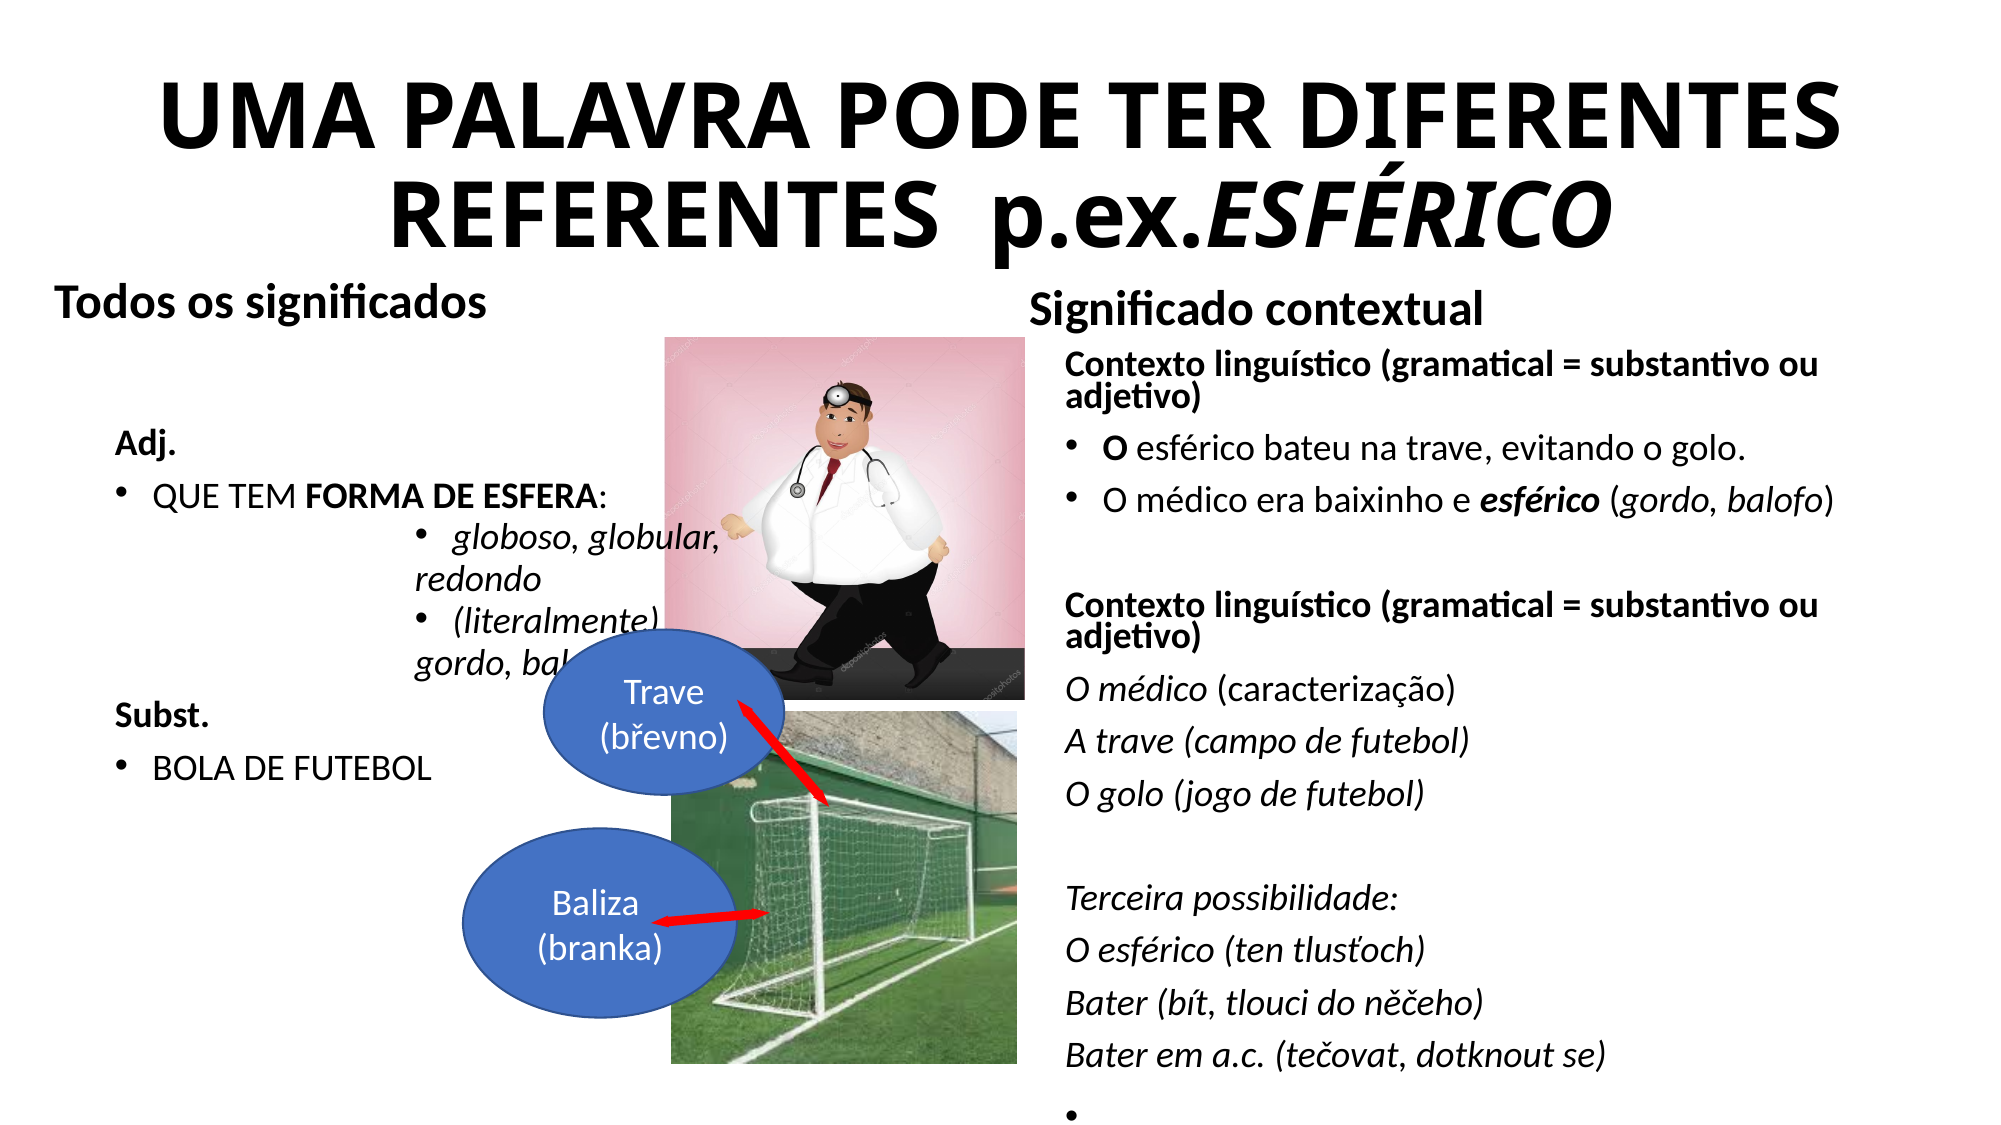

UMA PALAVRA PODE TER DIFERENTES REFERENTES p.ex.ESFÉRICO
Todos os significados
Significado contextual
Contexto linguístico (gramatical = substantivo ou adjetivo)
O esférico bateu na trave, evitando o golo.
O médico era baixinho e esférico (gordo, balofo)
Contexto linguístico (gramatical = substantivo ou adjetivo)
O médico (caracterização)
A trave (campo de futebol)
O golo (jogo de futebol)
Terceira possibilidade:
O esférico (ten tlusťoch)
Bater (bít, tlouci do něčeho)
Bater em a.c. (tečovat, dotknout se)
# Adj.
QUE TEM FORMA DE ESFERA:
globoso, globular,
redondo
(literalmente)
gordo, balofo
Subst.
BOLA DE FUTEBOL
Trave
(břevno)
Baliza
(branka)